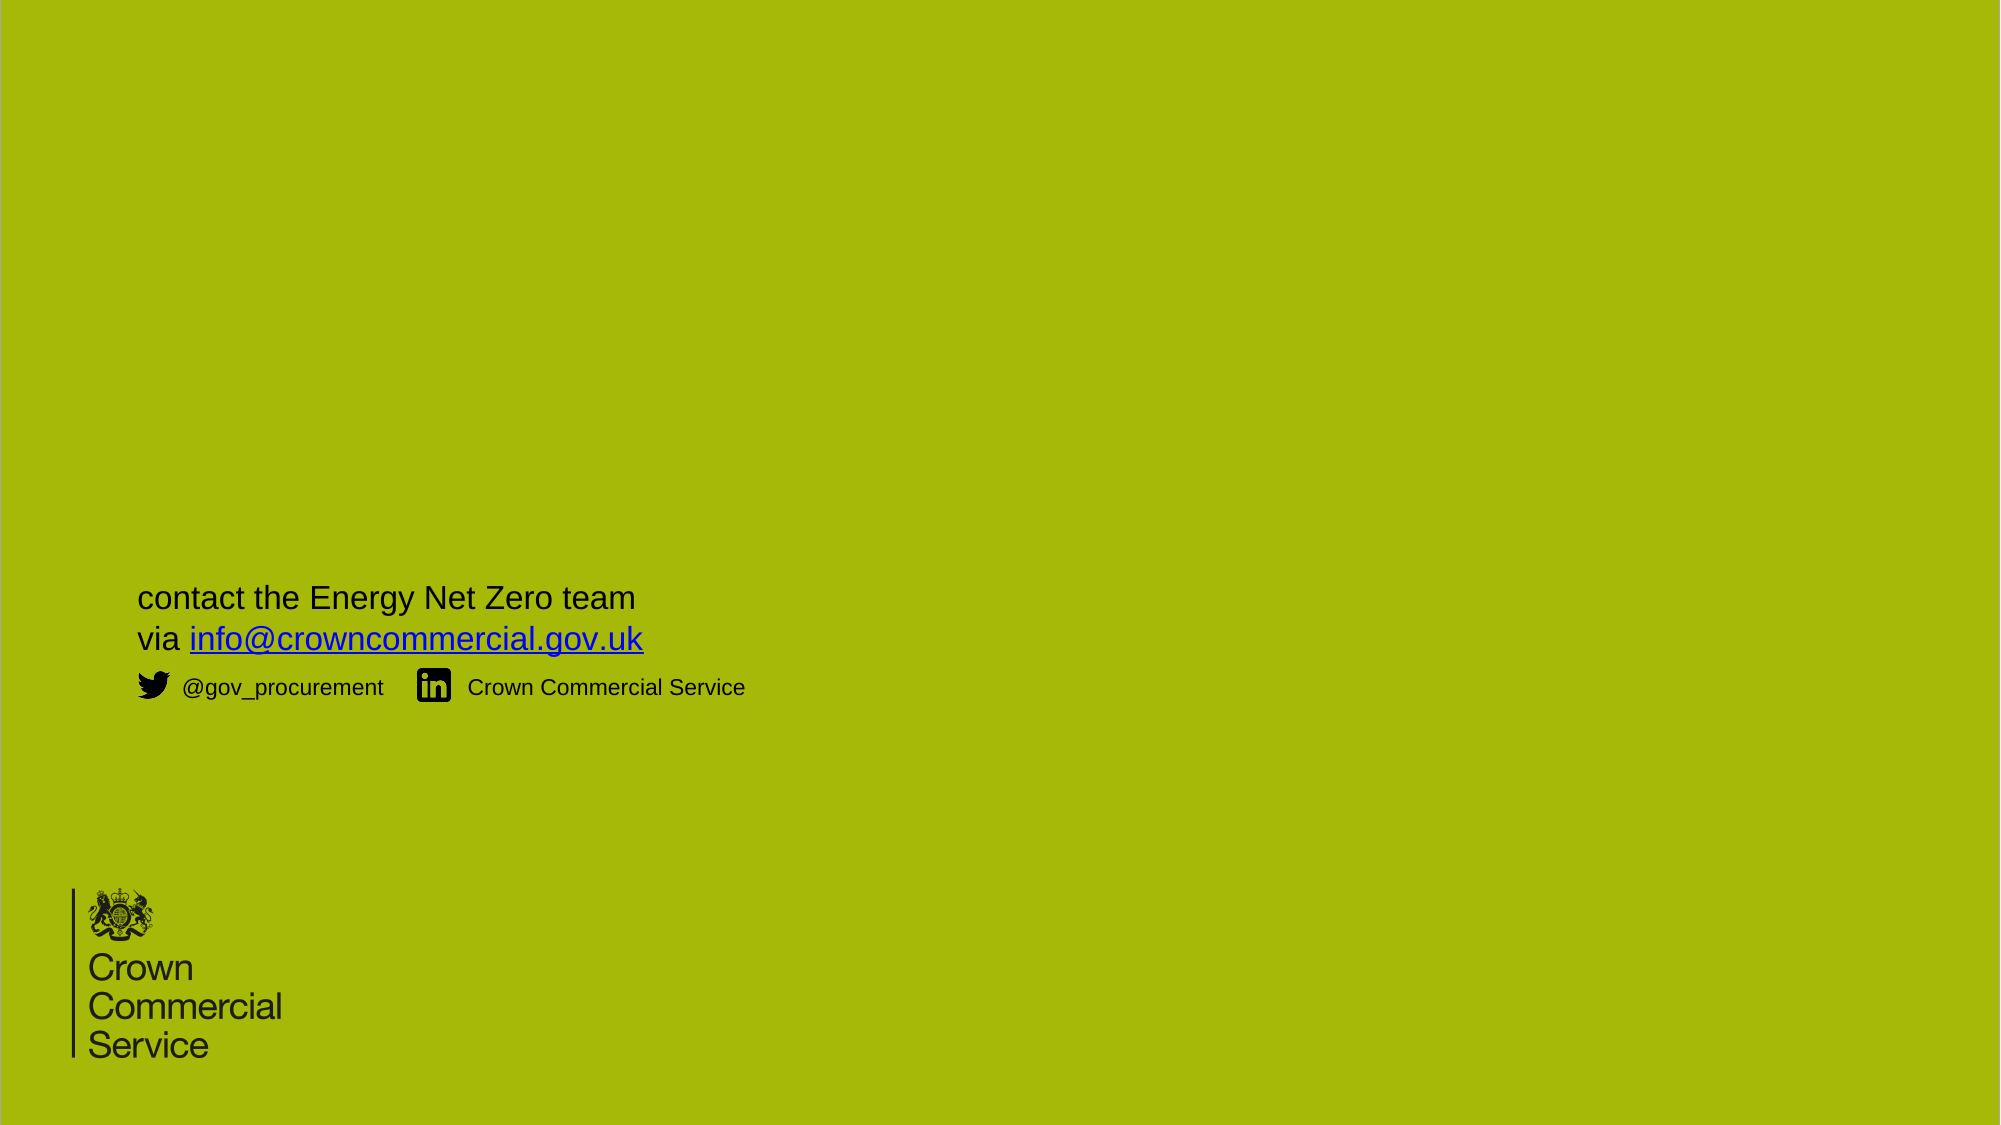

# contact the Energy Net Zero team via info@crowncommercial.gov.uk